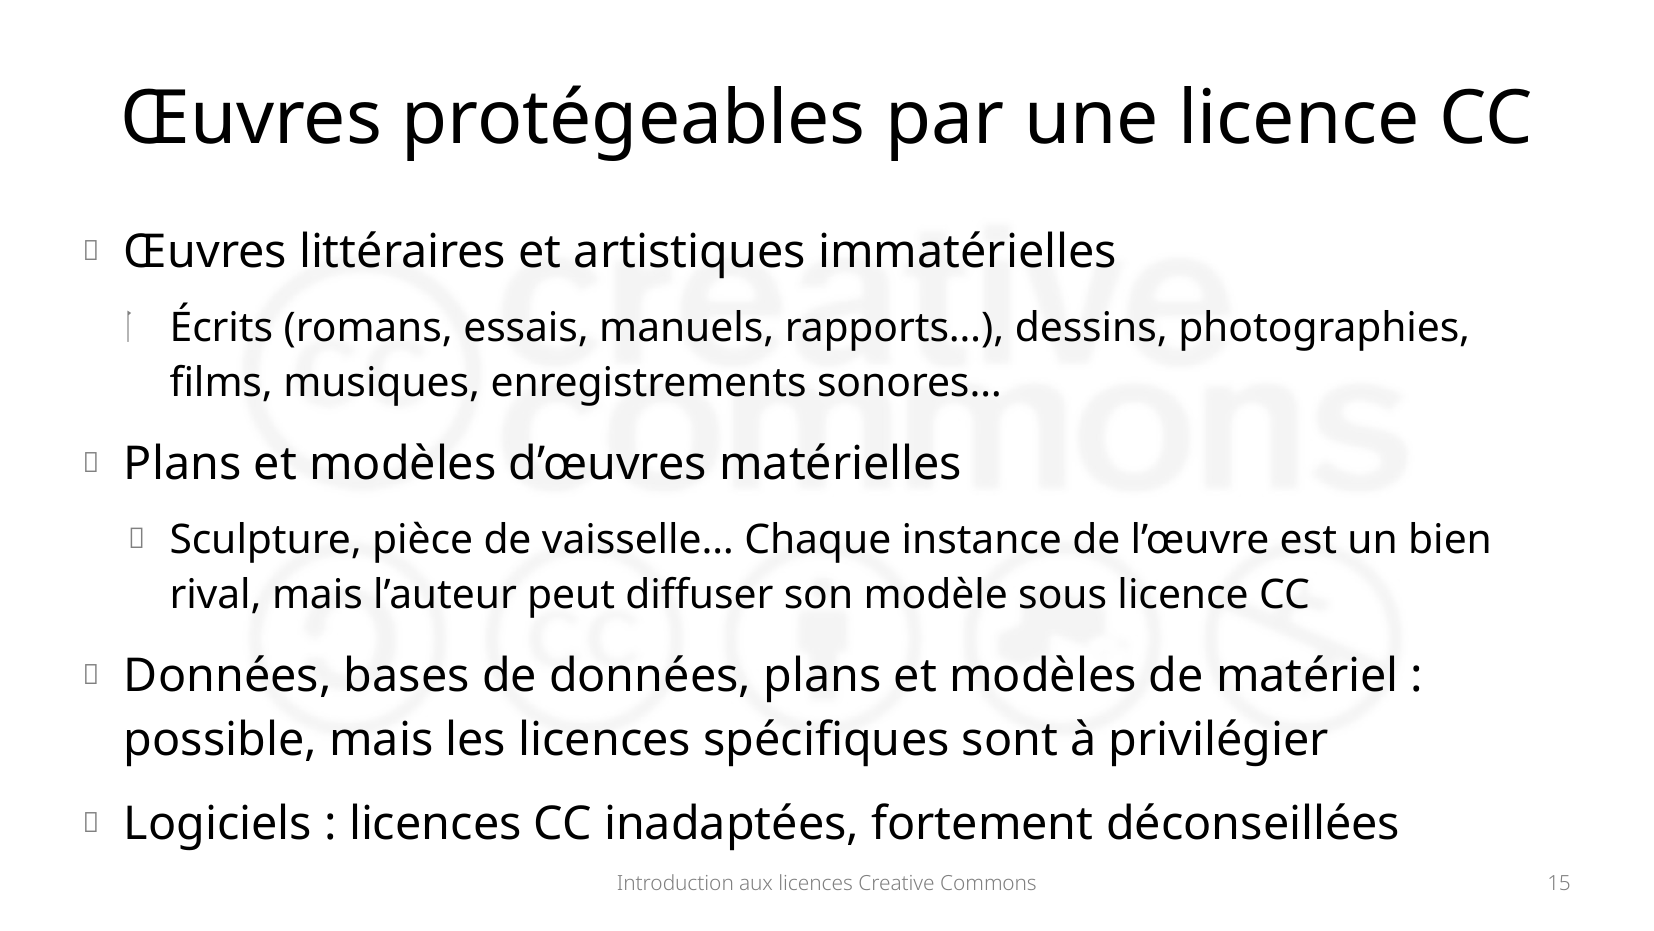

# Œuvres protégeables par une licence CC
Œuvres littéraires et artistiques immatérielles
Écrits (romans, essais, manuels, rapports…), dessins, photographies, films, musiques, enregistrements sonores…
Plans et modèles d’œuvres matérielles
Sculpture, pièce de vaisselle… Chaque instance de l’œuvre est un bien rival, mais l’auteur peut diffuser son modèle sous licence CC
Données, bases de données, plans et modèles de matériel : possible, mais les licences spécifiques sont à privilégier
Logiciels : licences CC inadaptées, fortement déconseillées
Introduction aux licences Creative Commons
15